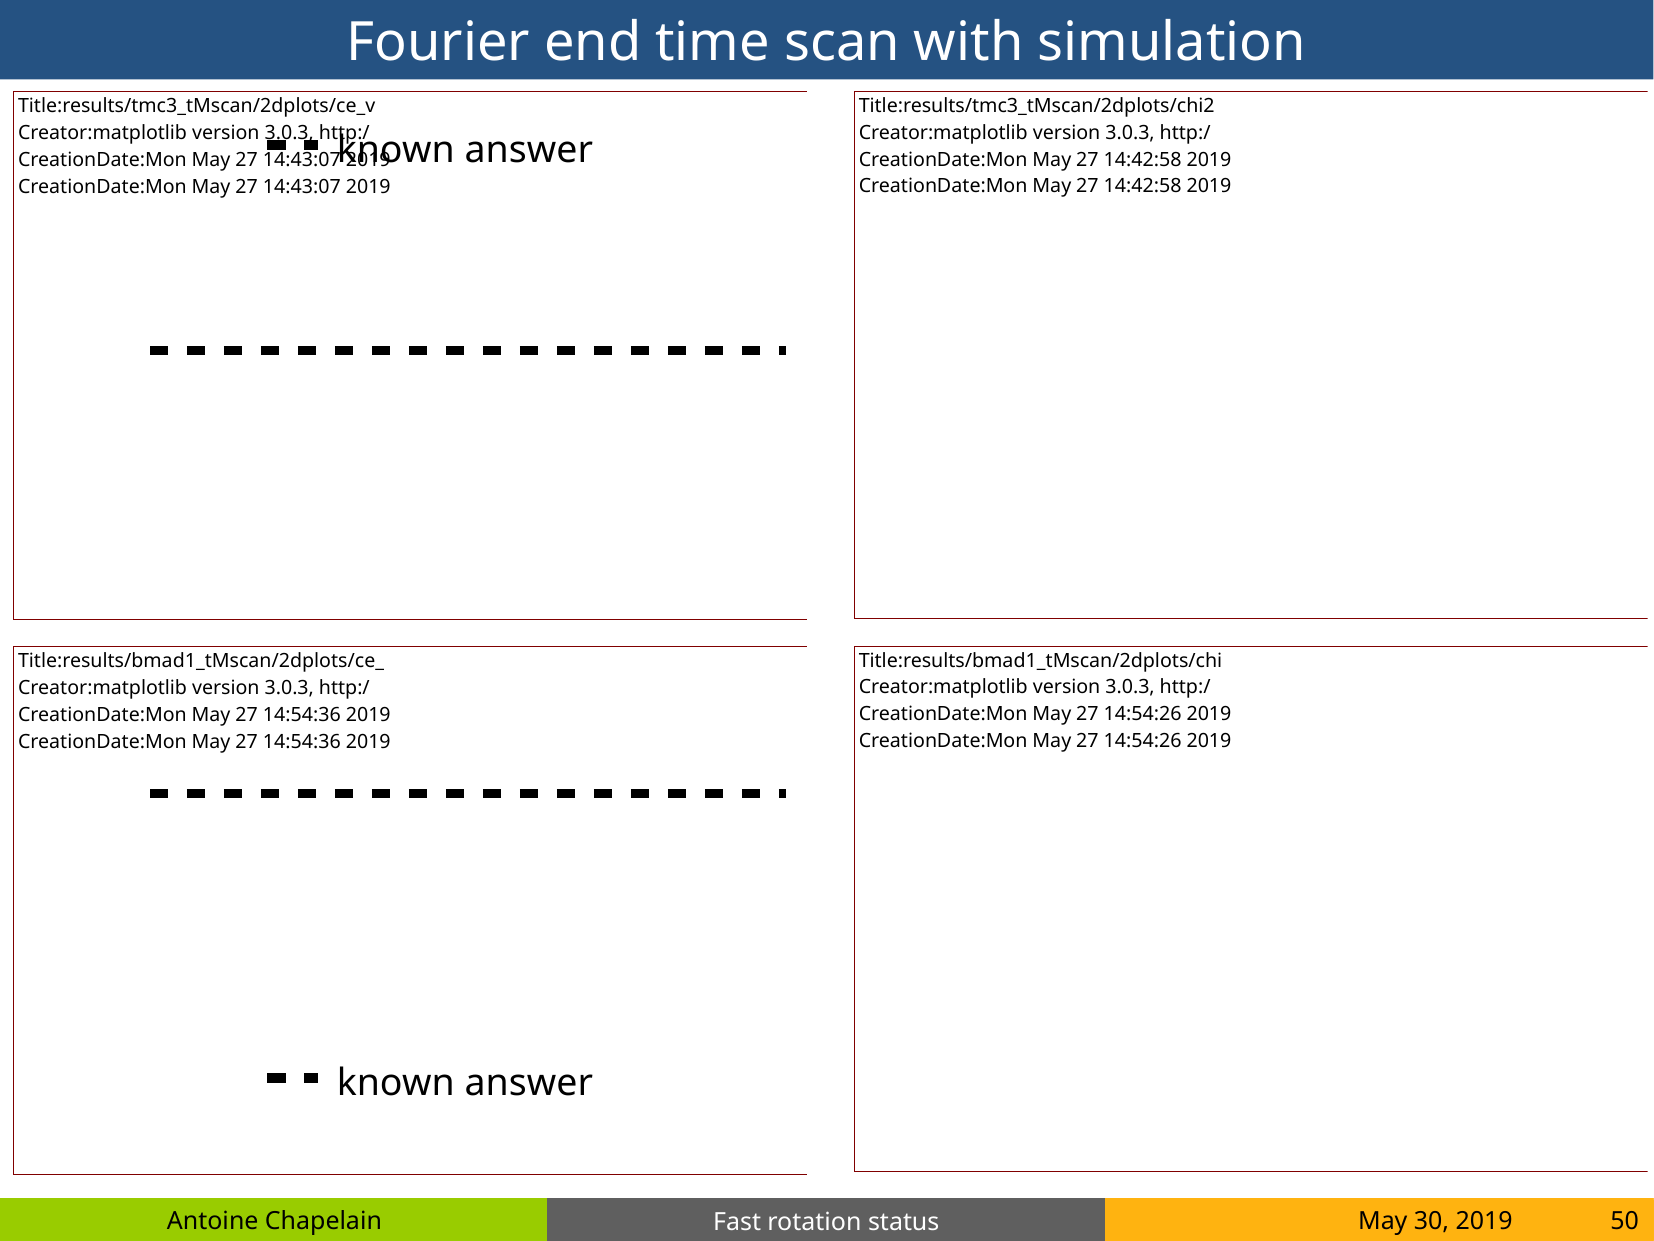

# Fourier end time scan with simulation
known answer
known answer